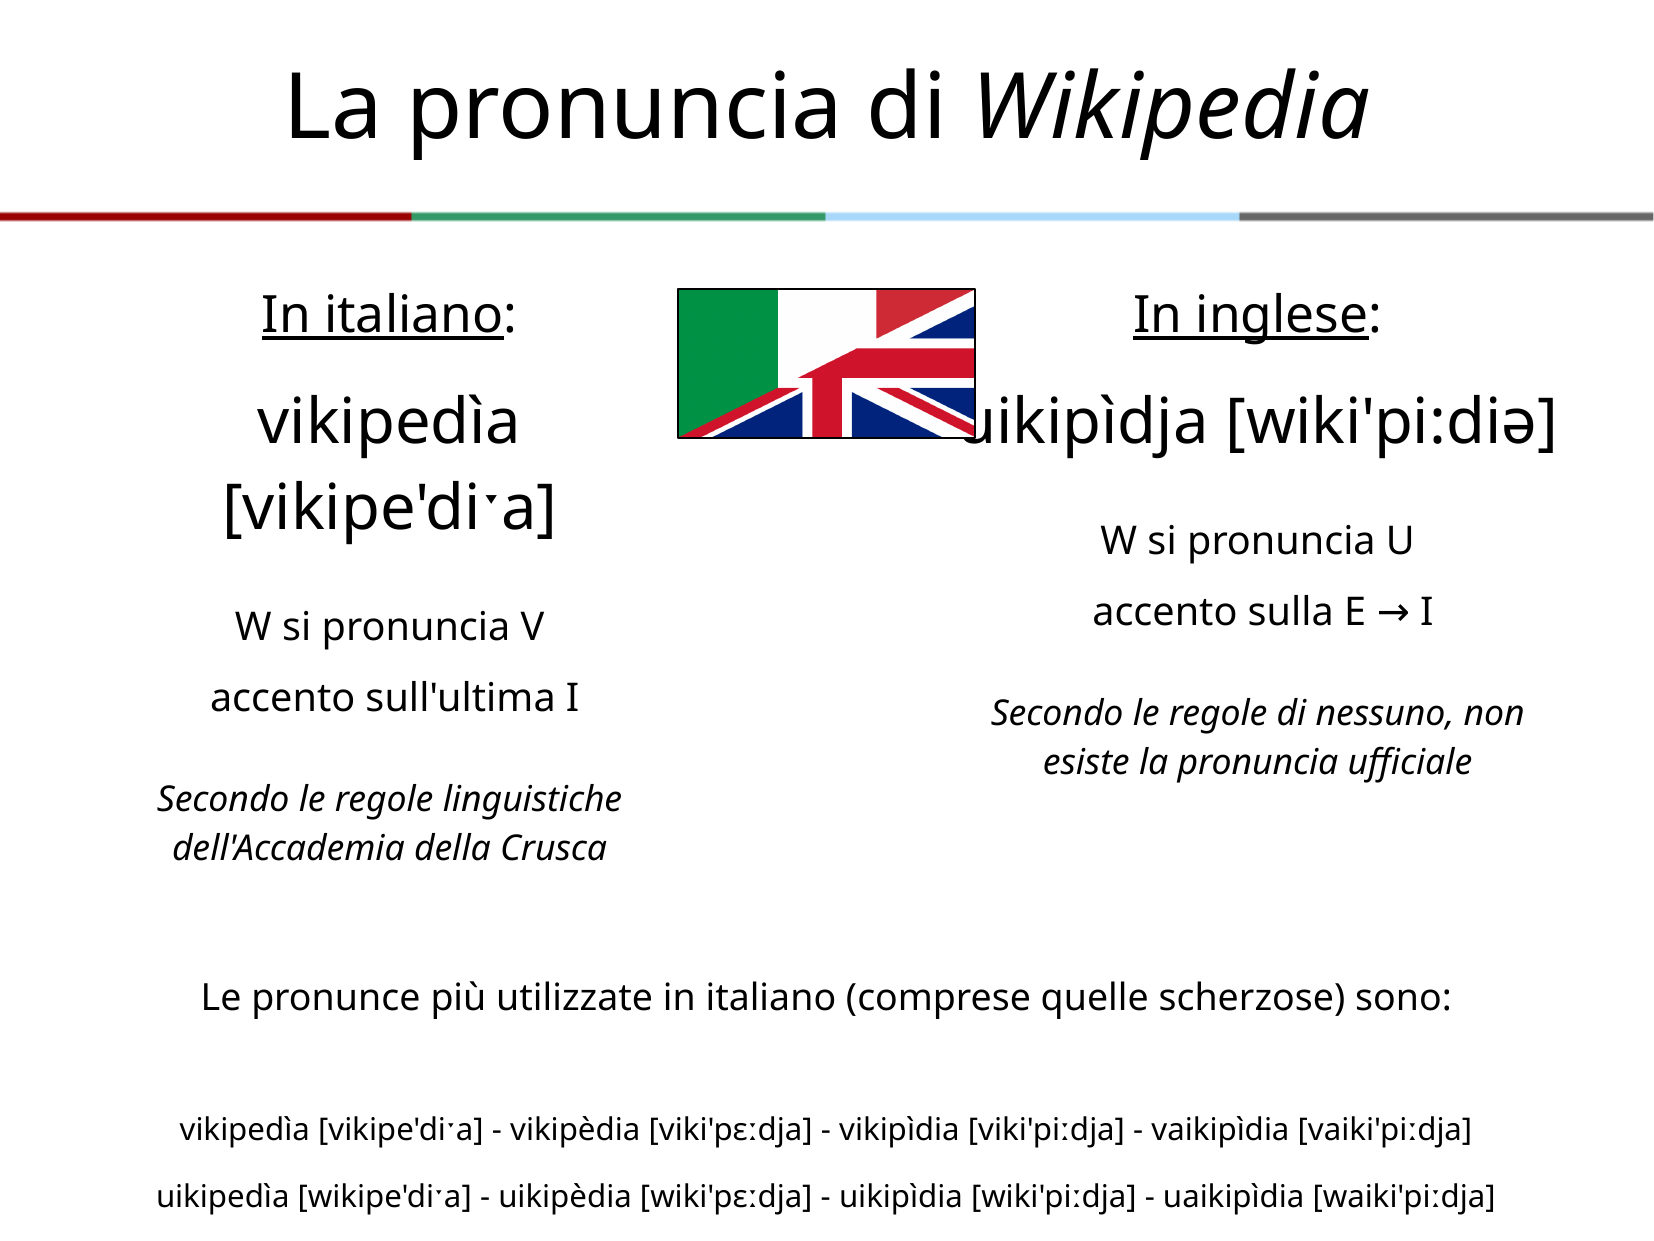

# La pronuncia di Wikipedia
In italiano:
vikipedìa [vikipe'diˑa]
W si pronuncia V
 accento sull'ultima I
Secondo le regole linguistiche dell'Accademia della Crusca
In inglese:
uikipìdja [wiki'pi:diə]
W si pronuncia U
 accento sulla E → I
Secondo le regole di nessuno, non esiste la pronuncia ufficiale
Le pronunce più utilizzate in italiano (comprese quelle scherzose) sono:
vikipedìa [vikipe'diˑa] - vikipèdia [viki'pɛːdja] - vikipìdia [viki'piːdja] - vaikipìdia [vaiki'piːdja]
uikipedìa [wikipe'diˑa] - uikipèdia [wiki'pɛːdja] - uikipìdia [wiki'piːdja] - uaikipìdia [waiki'piːdja]